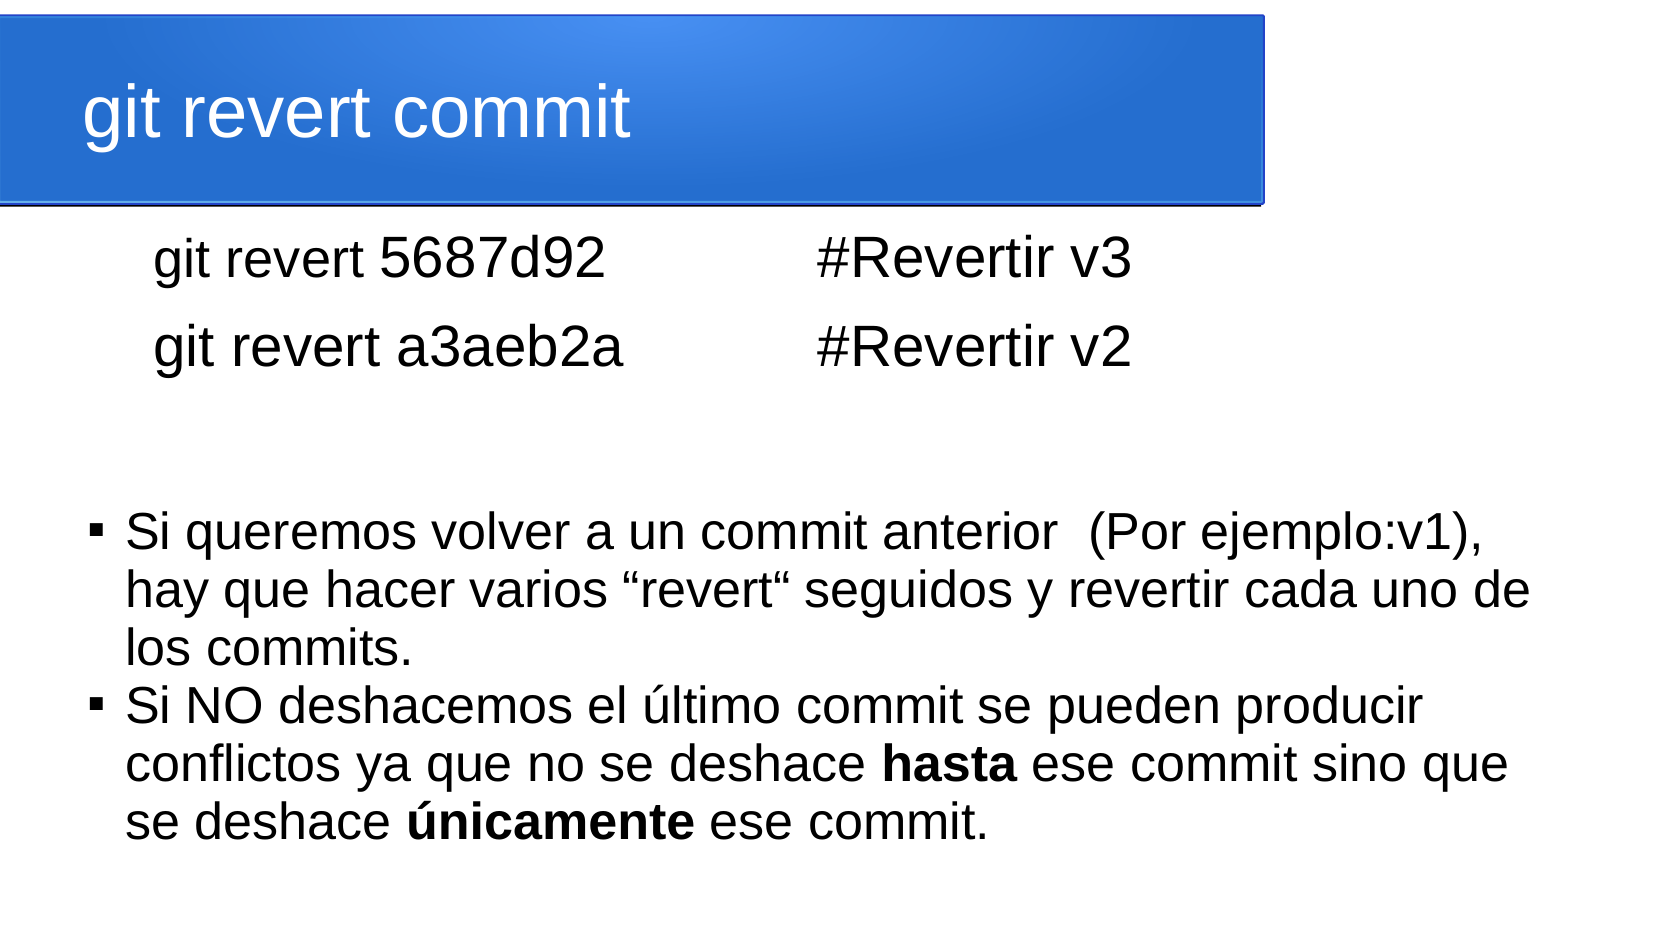

# git revert commit
git revert 5687d92 			#Revertir v3
git revert a3aeb2a 			#Revertir v2
Si queremos volver a un commit anterior (Por ejemplo:v1), hay que hacer varios “revert“ seguidos y revertir cada uno de los commits.
Si NO deshacemos el último commit se pueden producir conflictos ya que no se deshace hasta ese commit sino que se deshace únicamente ese commit.